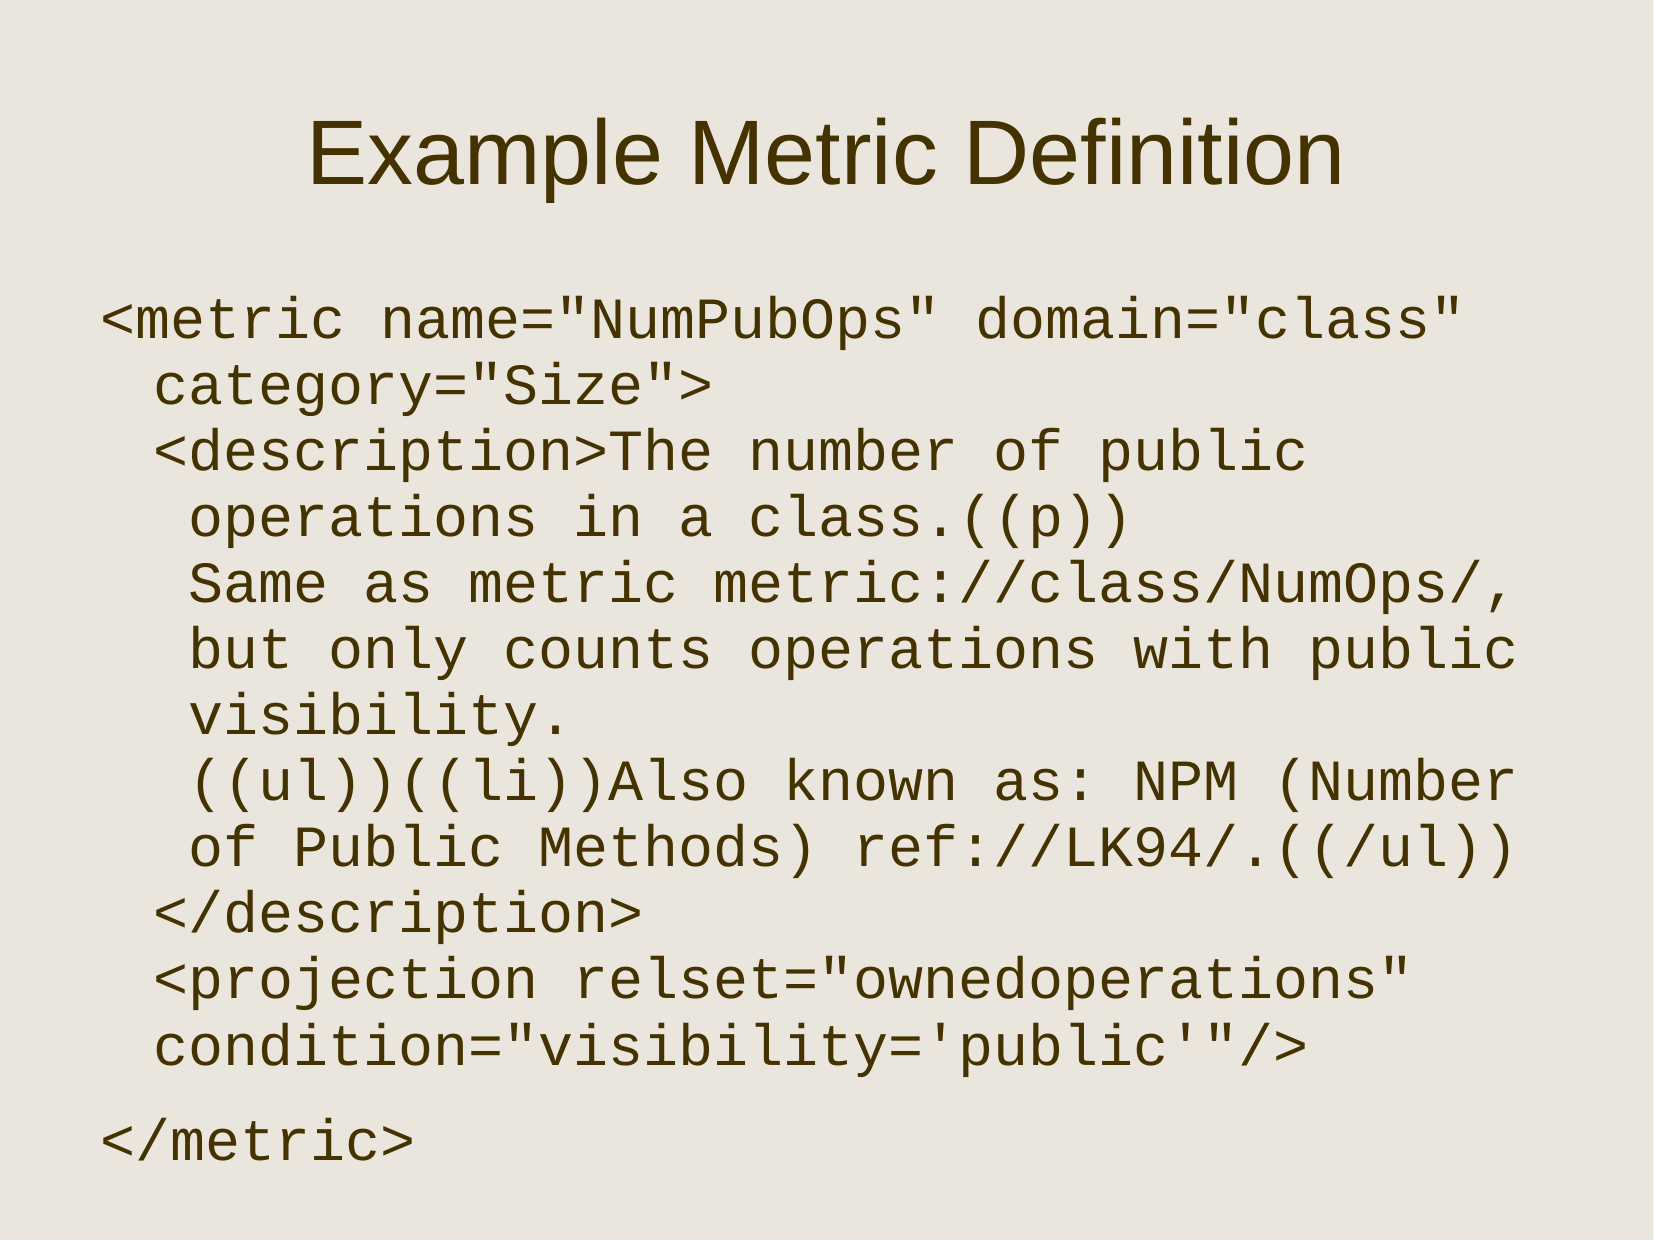

# Example Metric Definition
<metric name="NumPubOps" domain="class"
category="Size">
<description>The number of public
 operations in a class.((p))
 Same as metric metric://class/NumOps/,
 but only counts operations with public
 visibility.
 ((ul))((li))Also known as: NPM (Number
 of Public Methods) ref://LK94/.((/ul))
</description>
<projection relset="ownedoperations" condition="visibility='public'"/>
</metric>